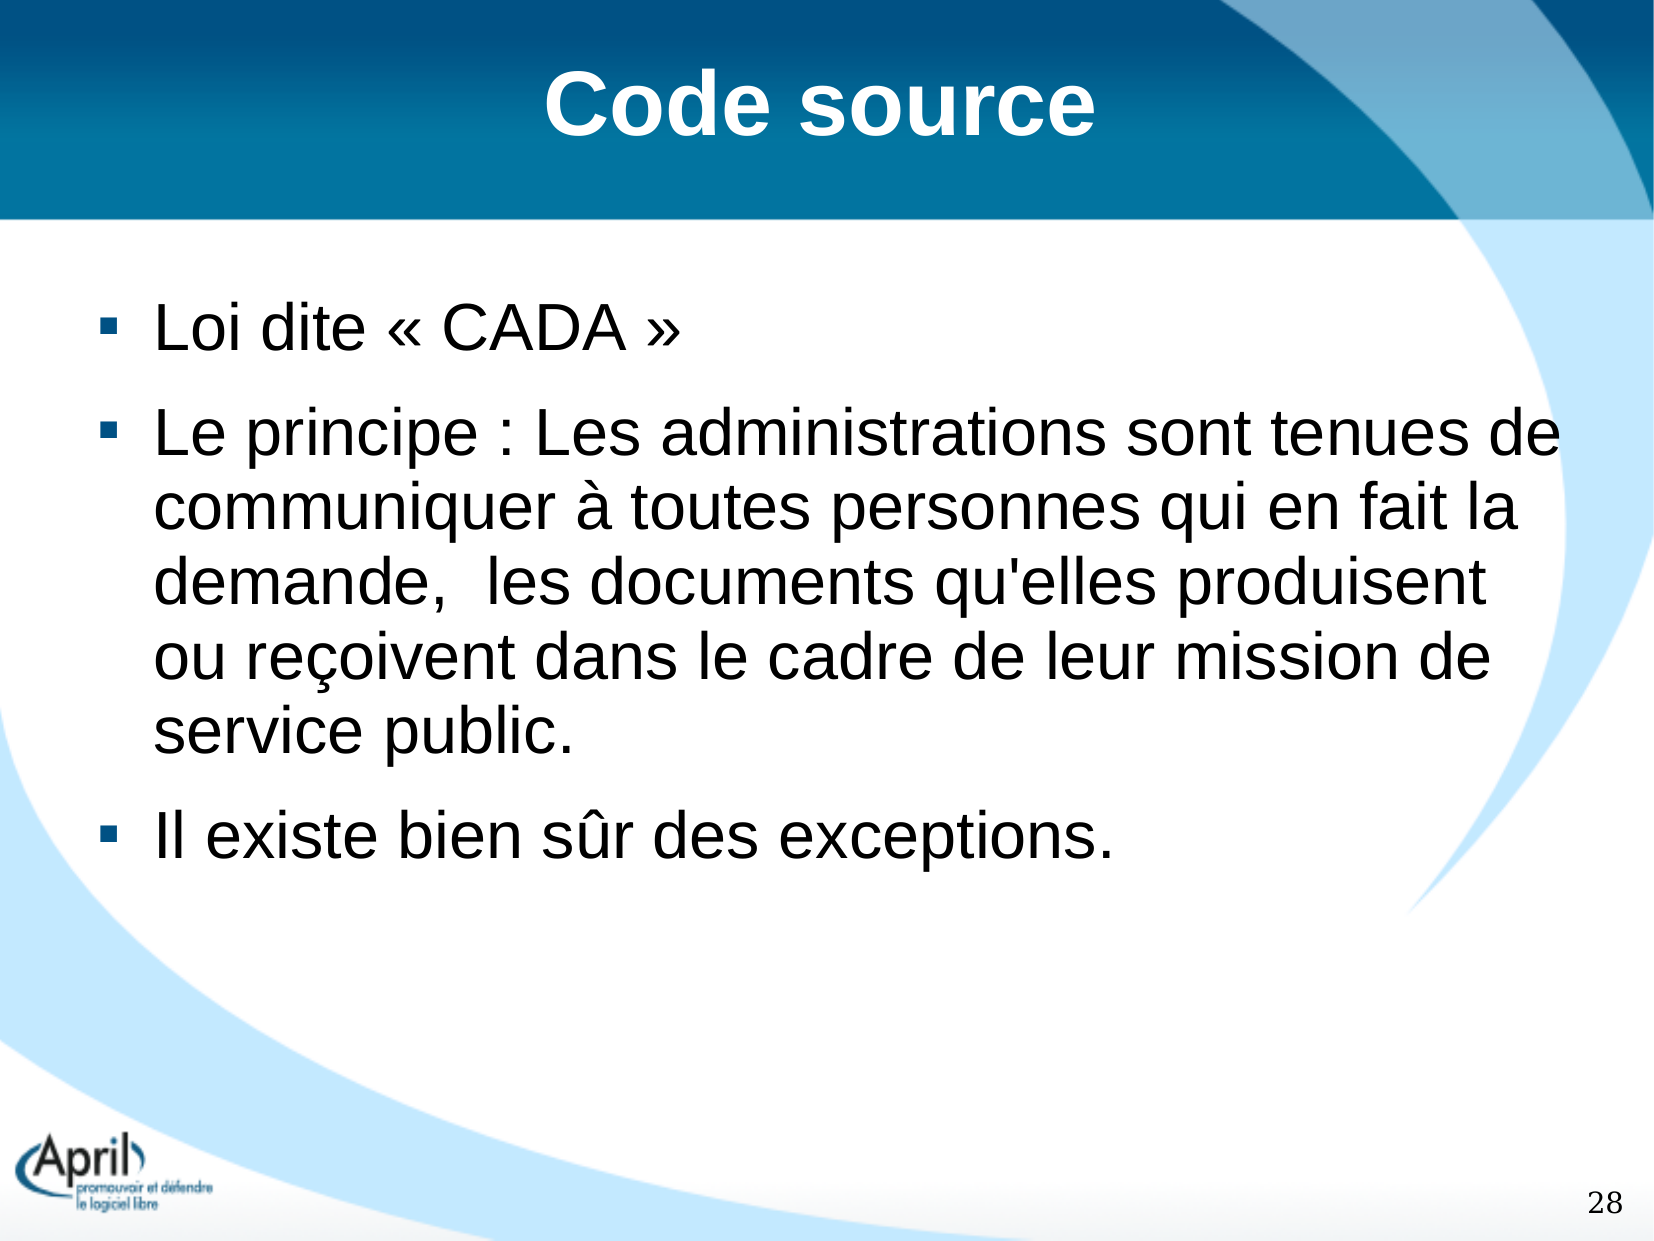

# Code source
Loi dite « CADA »
Le principe : Les administrations sont tenues de communiquer à toutes personnes qui en fait la demande, les documents qu'elles produisent ou reçoivent dans le cadre de leur mission de service public.
Il existe bien sûr des exceptions.
28